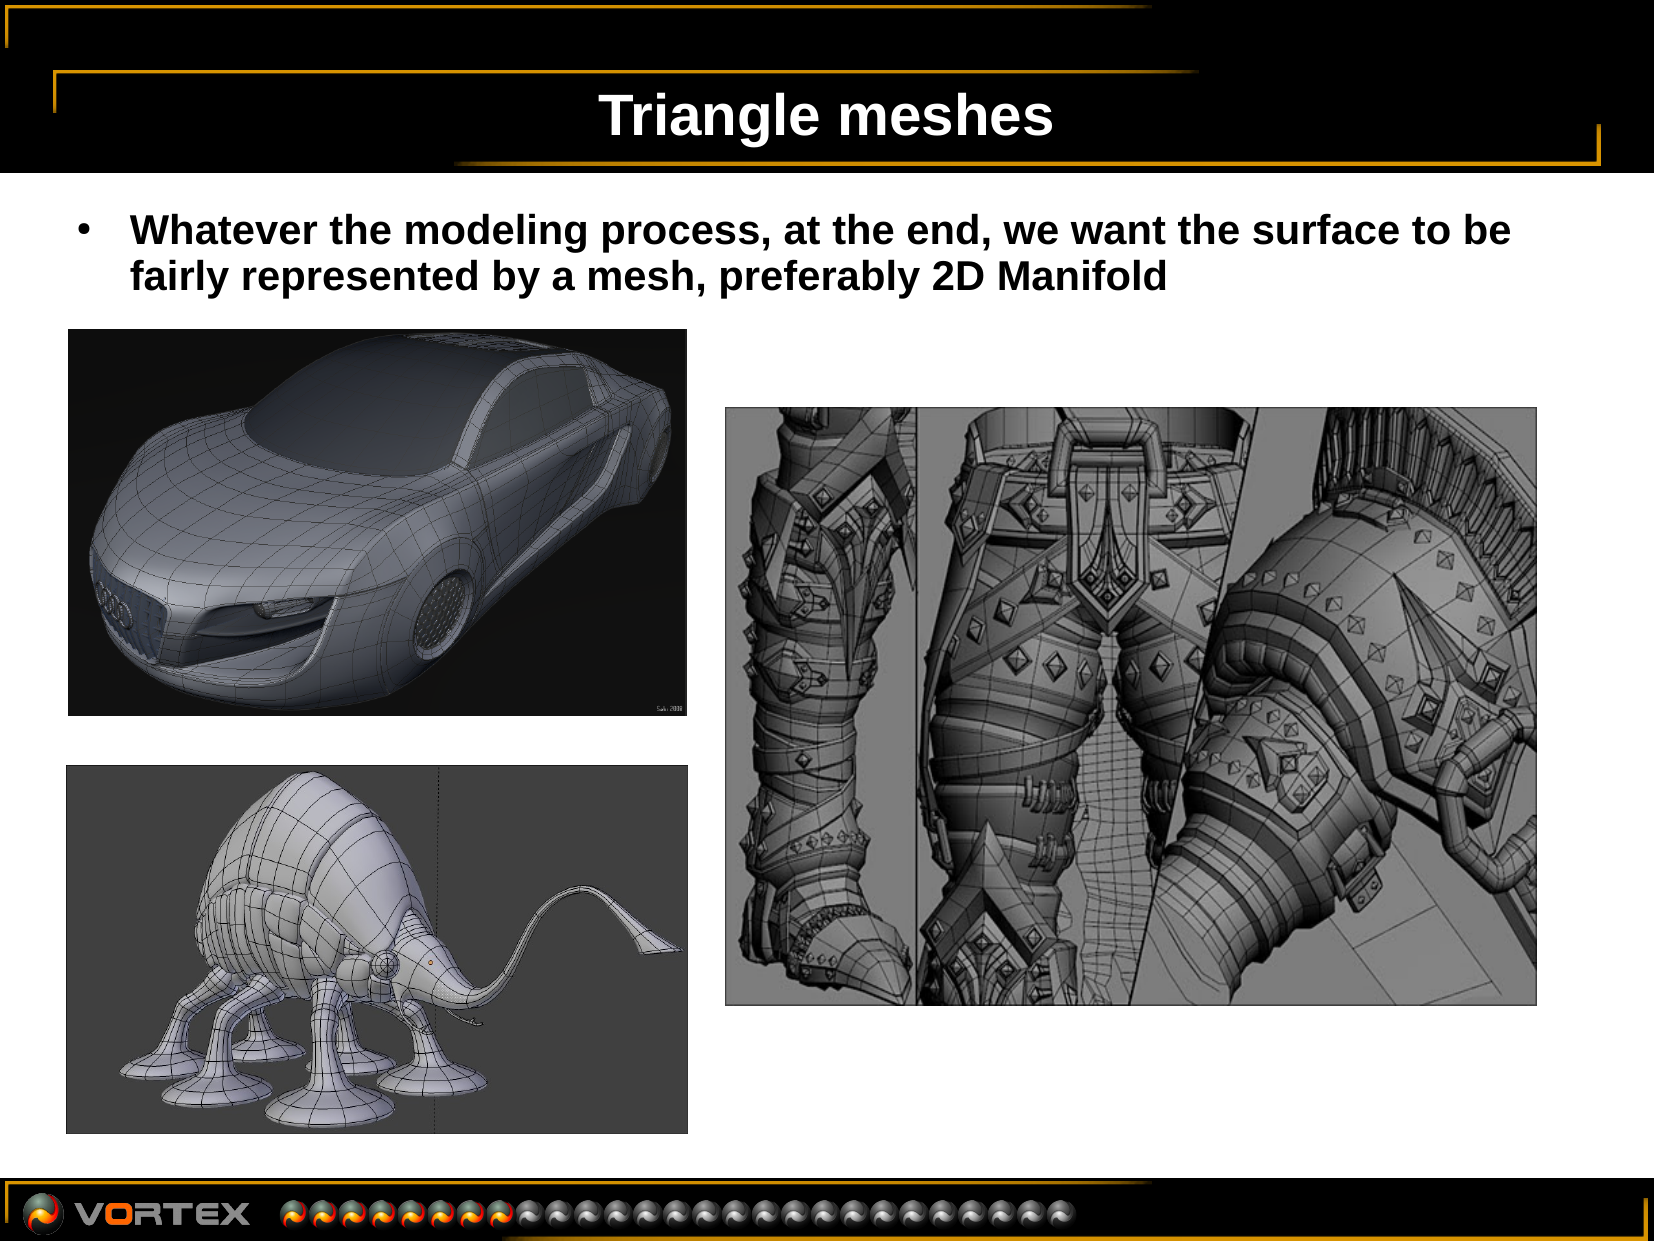

# Triangle meshes
Whatever the modeling process, at the end, we want the surface to be fairly represented by a mesh, preferably 2D Manifold